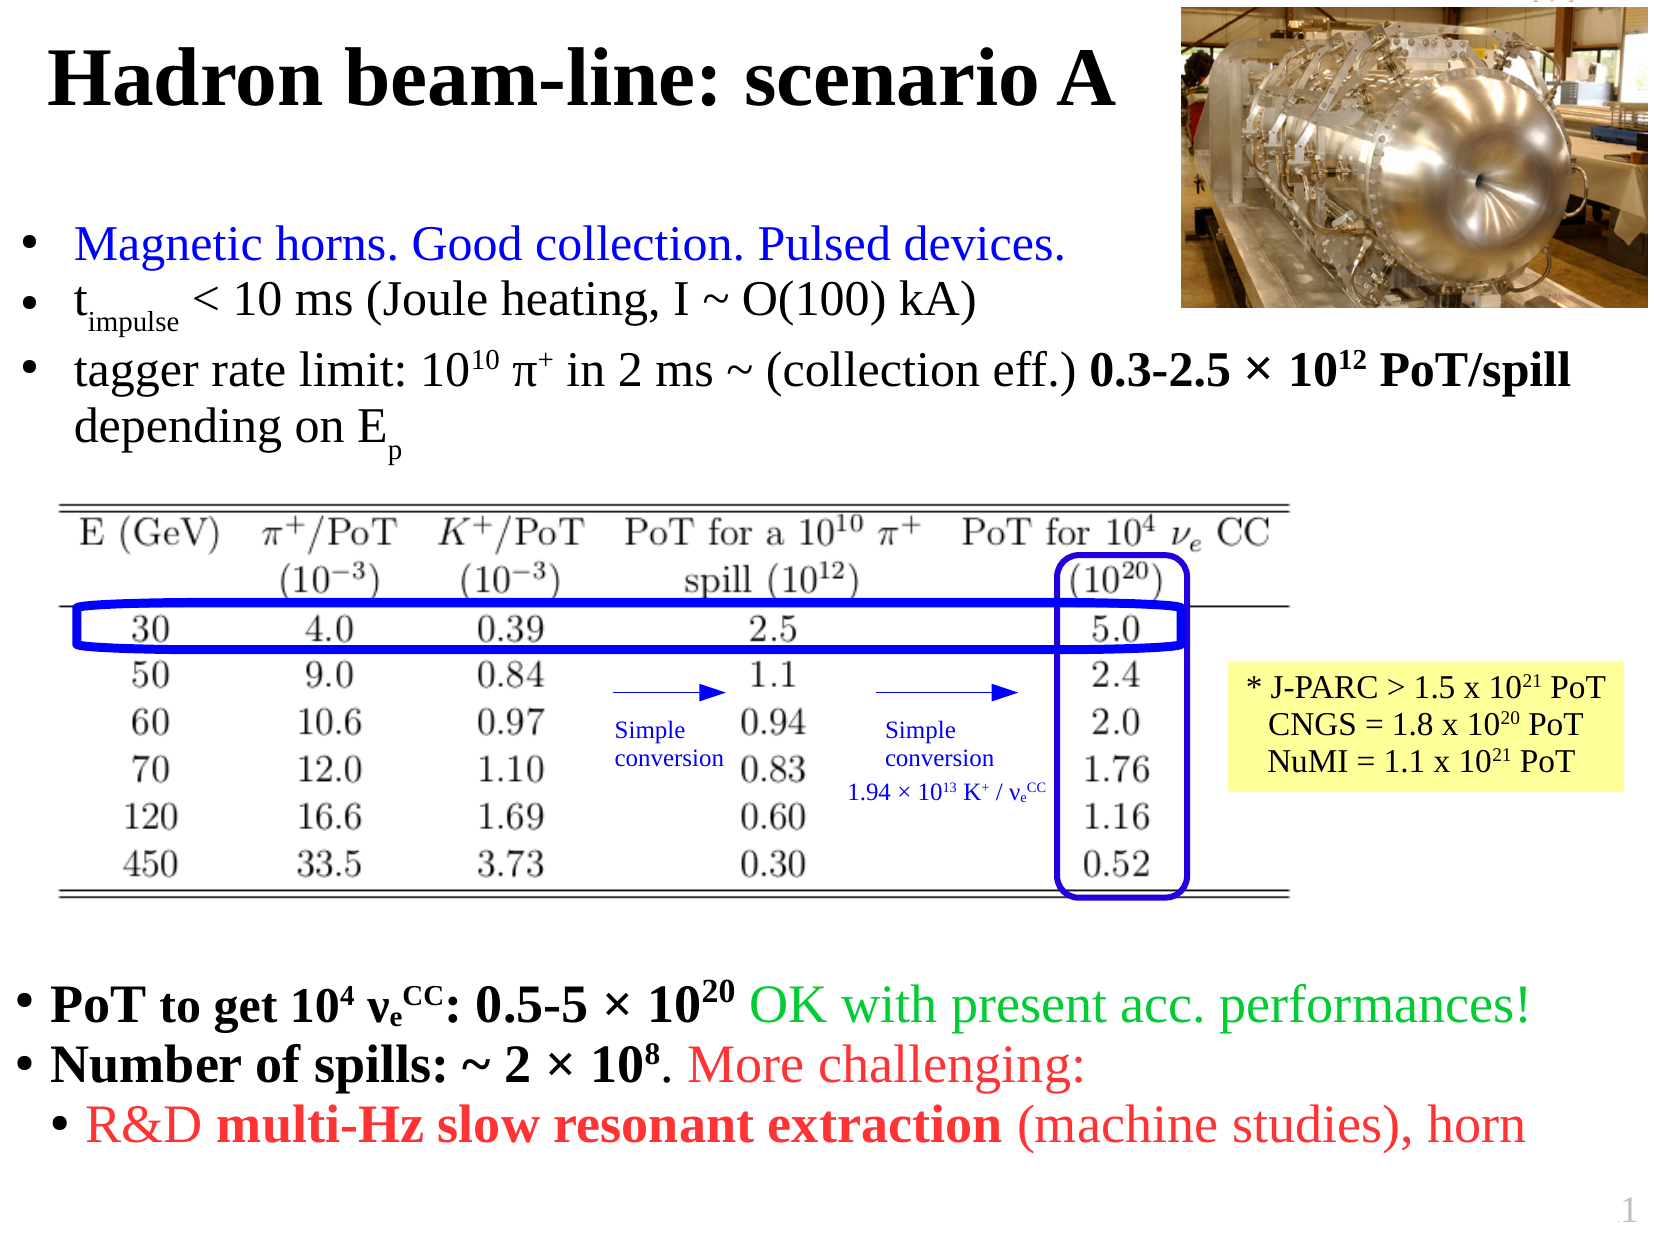

Hadron beam-line: scenario A
#
Magnetic horns. Good collection. Pulsed devices.
timpulse < 10 ms (Joule heating, I ~ O(100) kA)
tagger rate limit: 1010 π+ in 2 ms ~ (collection eff.) 0.3-2.5 × 1012 PoT/spill depending on Ep
* J-PARC > 1.5 x 1021 PoT
CNGS = 1.8 x 1020 PoT
 NuMI = 1.1 x 1021 PoT
Simple
conversion
Simple
conversion
1.94 × 1013 K+ / νeCC
PoT to get 104 νeCC: 0.5-5 × 1020 OK with present acc. performances!
Number of spills: ~ 2 × 108. More challenging:
R&D multi-Hz slow resonant extraction (machine studies), horn